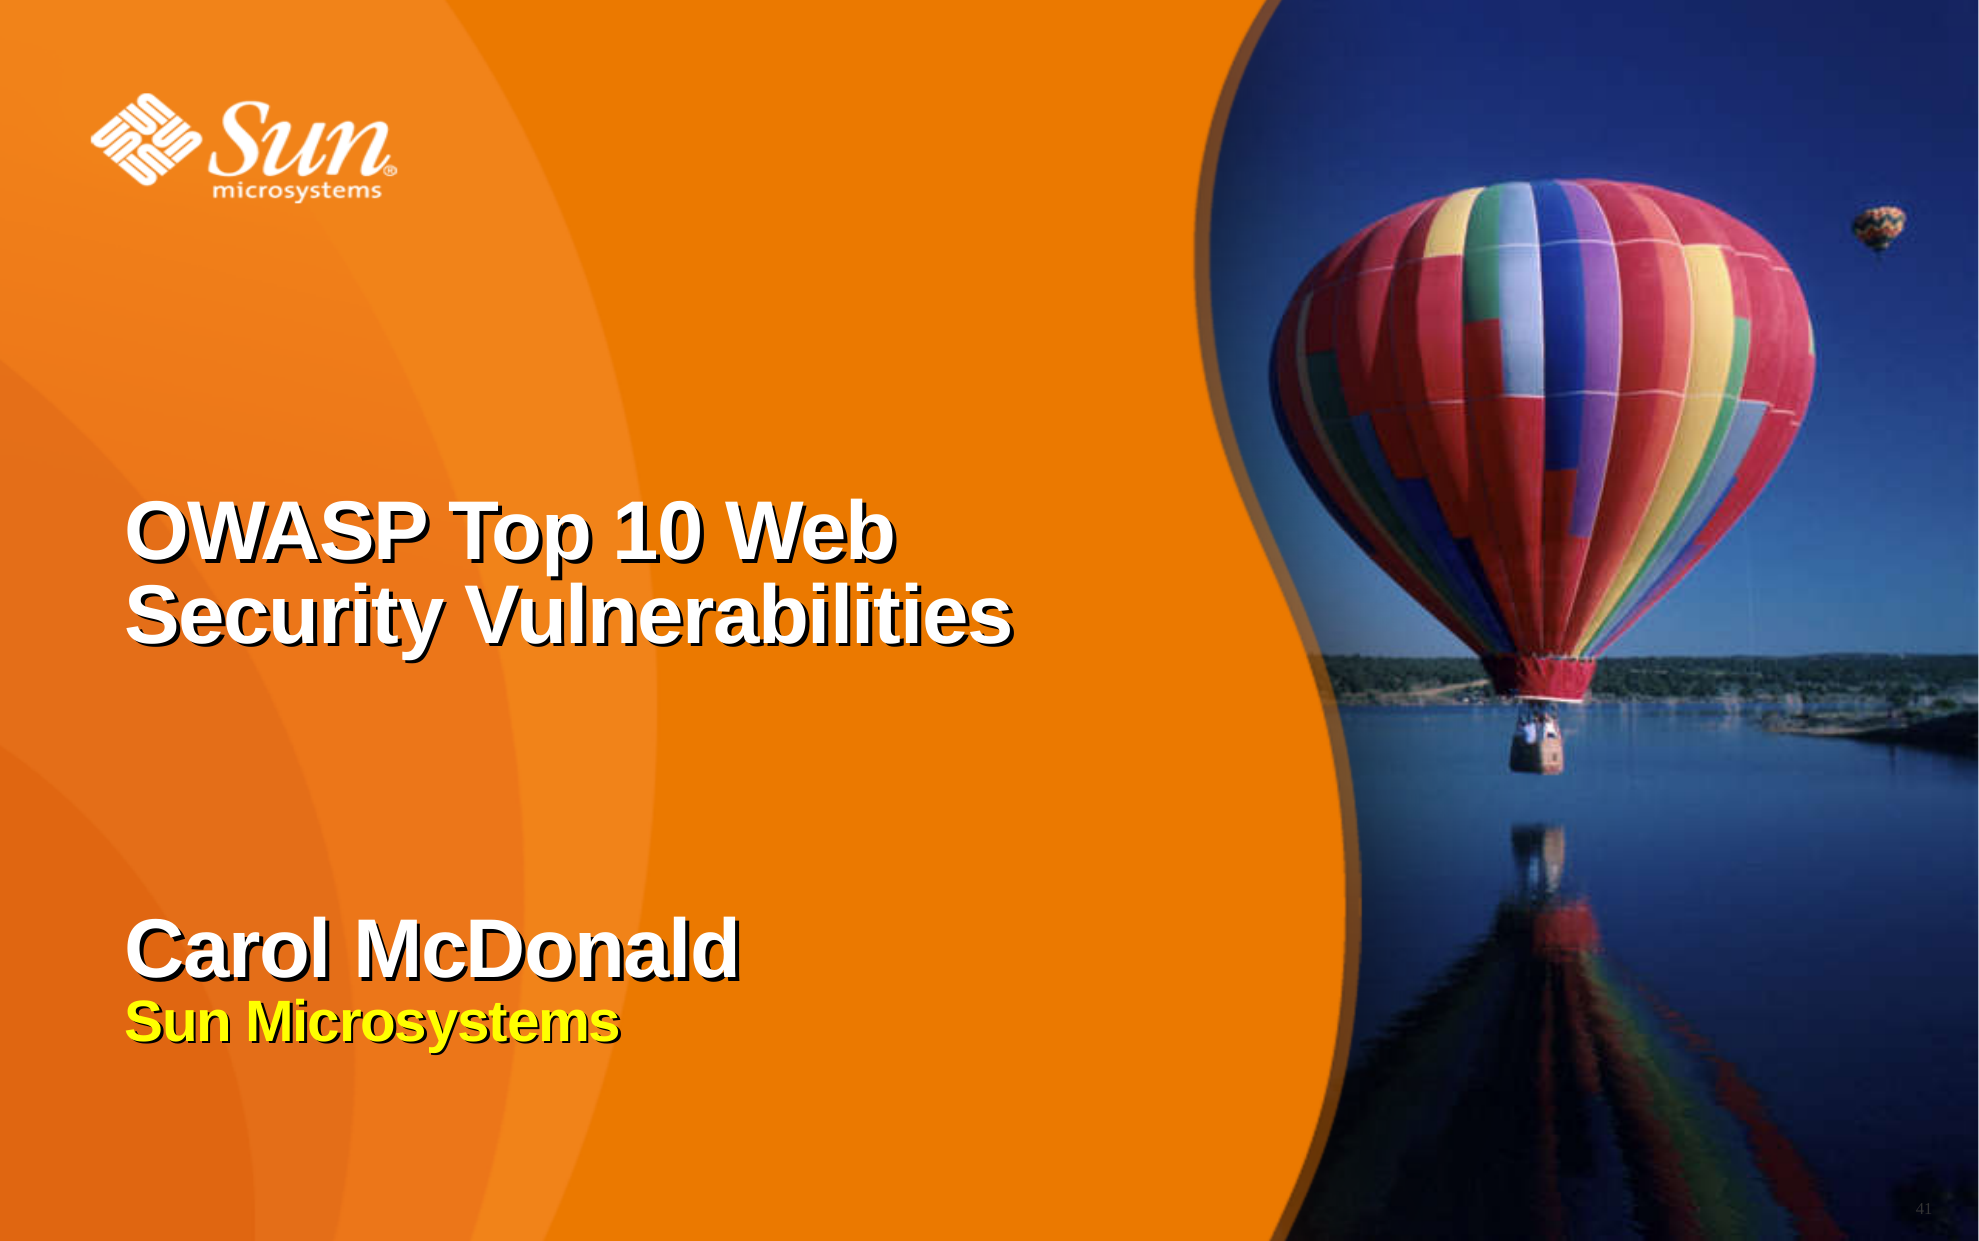

# OWASP Top 10 Web Security Vulnerabilities Carol McDonald Sun Microsystems